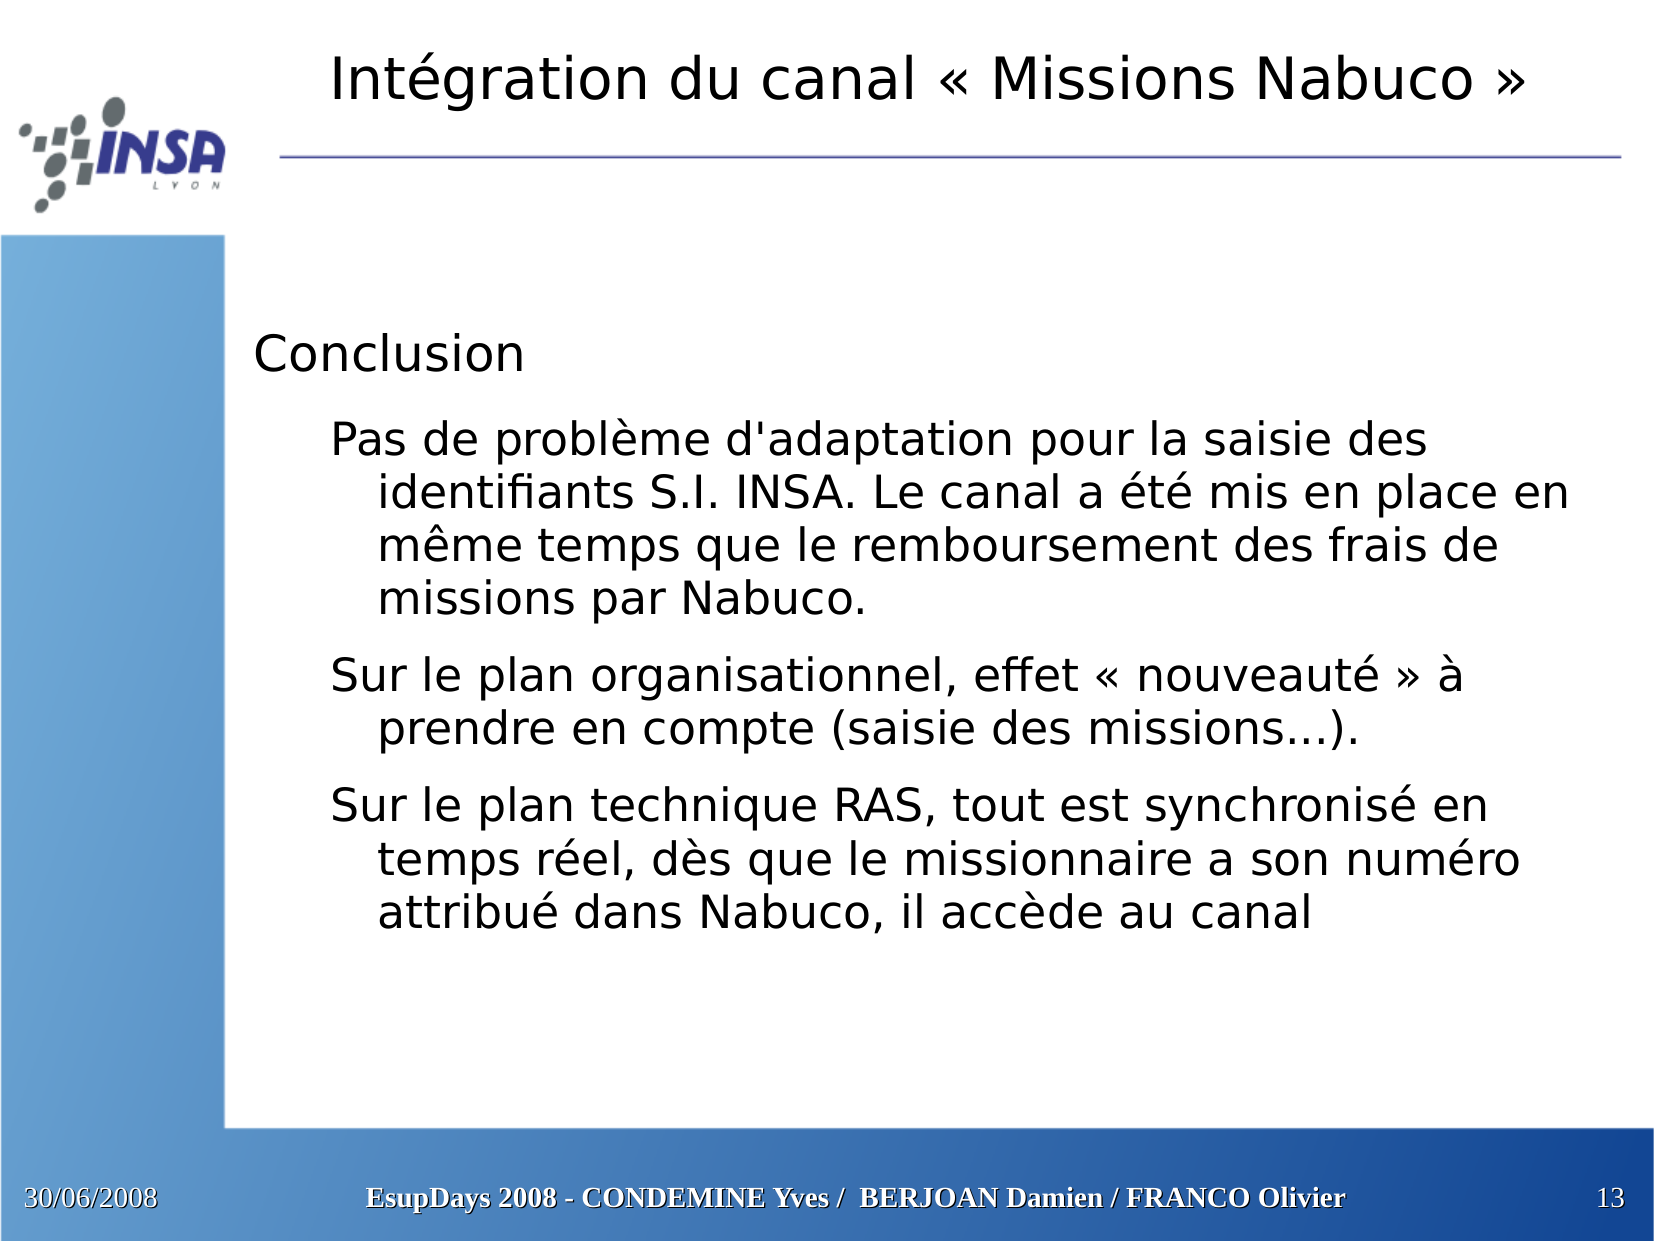

# Intégration du canal « Missions Nabuco »
Conclusion
Pas de problème d'adaptation pour la saisie des identifiants S.I. INSA. Le canal a été mis en place en même temps que le remboursement des frais de missions par Nabuco.
Sur le plan organisationnel, effet « nouveauté » à prendre en compte (saisie des missions...).
Sur le plan technique RAS, tout est synchronisé en temps réel, dès que le missionnaire a son numéro attribué dans Nabuco, il accède au canal
30/06/2008
EsupDays 2008 - CONDEMINE Yves / BERJOAN Damien / FRANCO Olivier
13